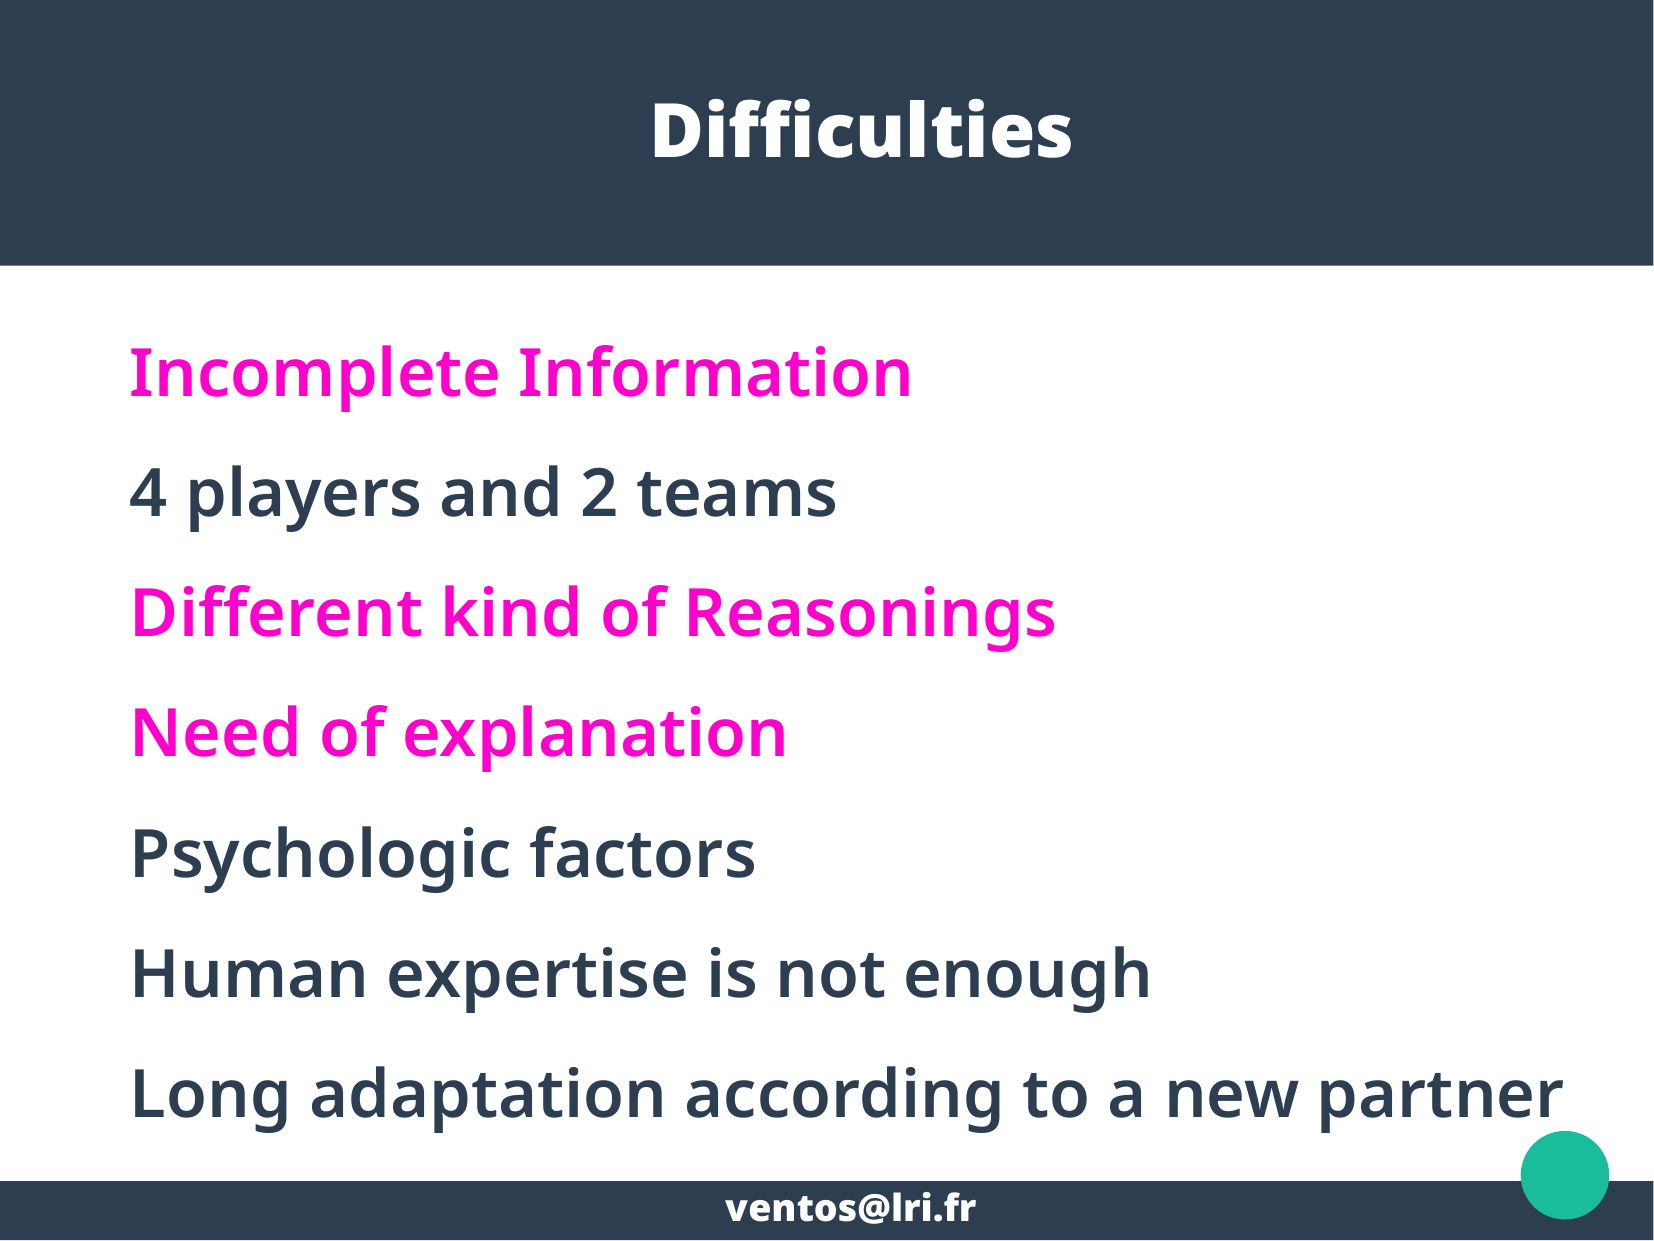

# Difficulties
Incomplete Information
4 players and 2 teams
Different kind of Reasonings
Need of explanation
Psychologic factors
Human expertise is not enough
Long adaptation according to a new partner
 ventos@lri.fr